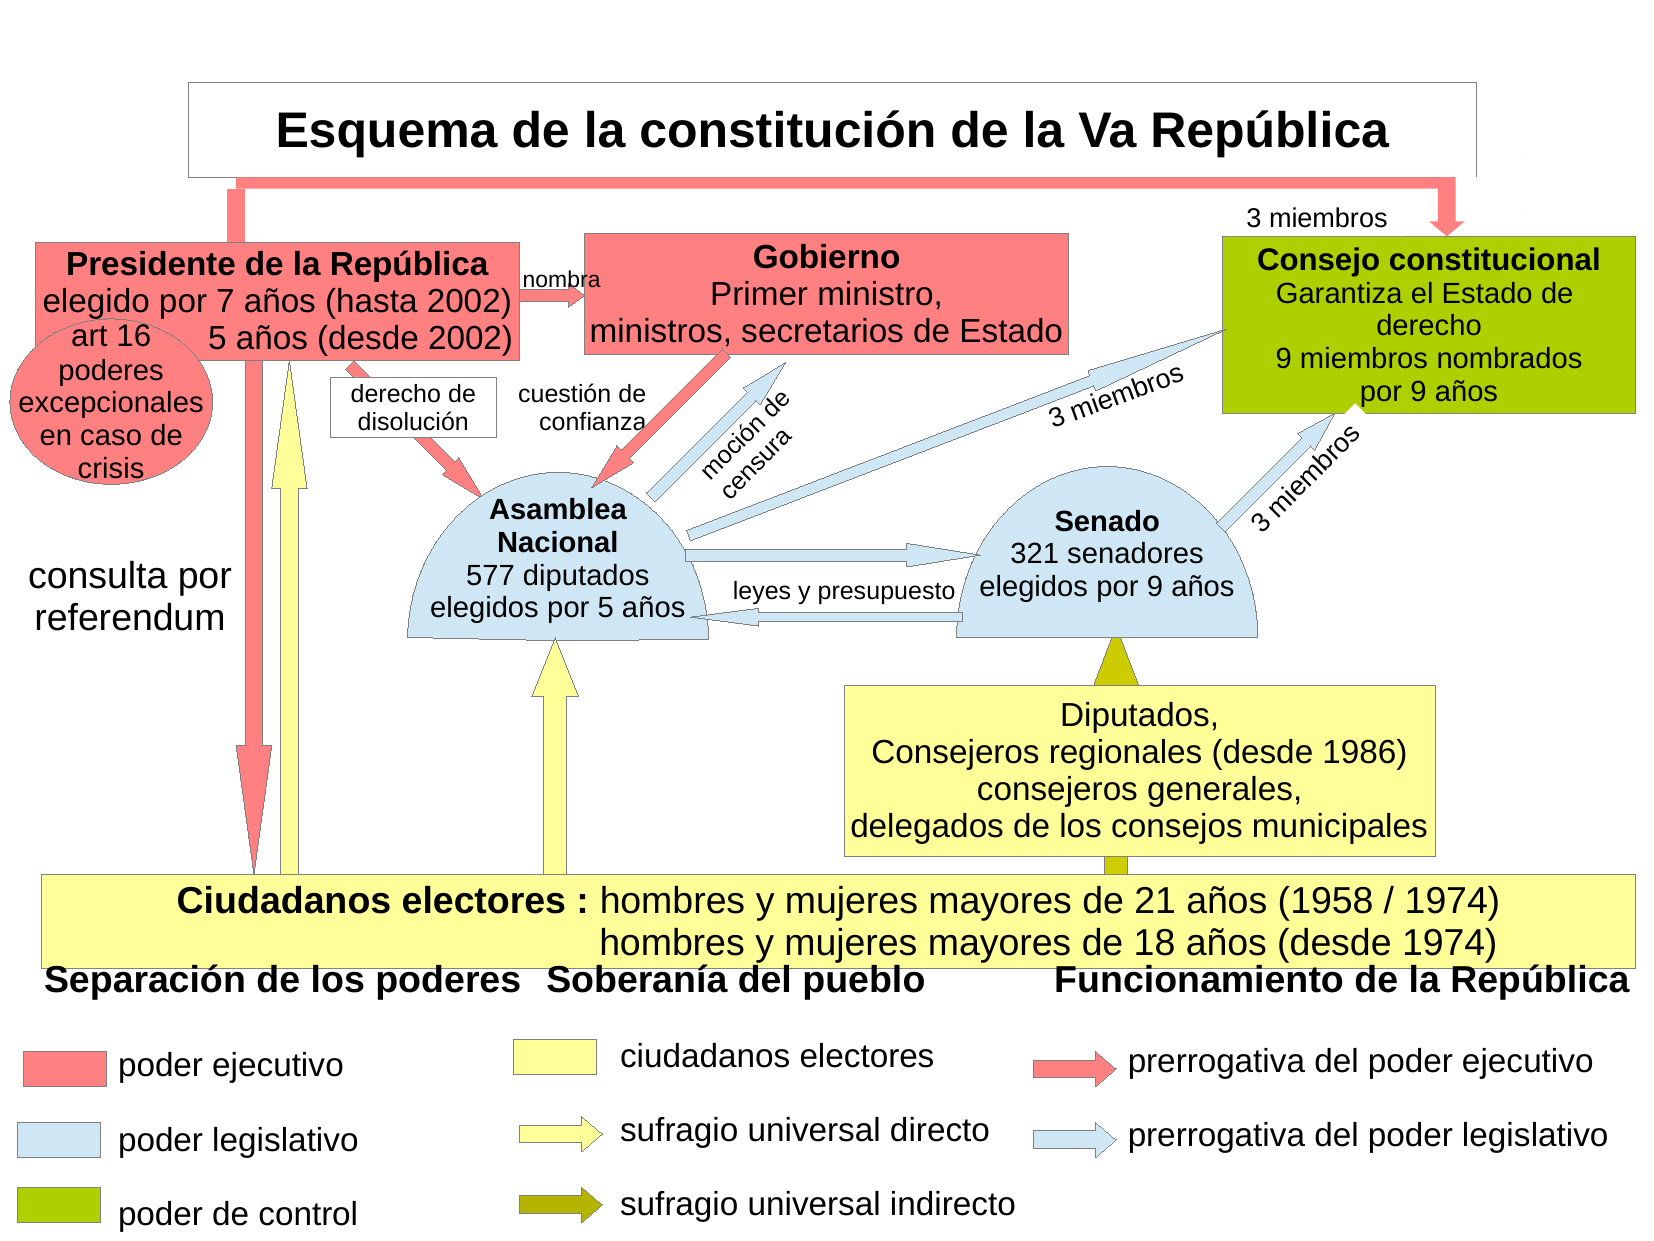

Esquema de la constitución de la Va República
3 miembros
Gobierno
Primer ministro,
ministros, secretarios de Estado
Consejo constitucional
Garantiza el Estado de
derecho
9 miembros nombrados
por 9 años
Presidente de la República
elegido por 7 años (hasta 2002)
 5 años (desde 2002)
nombra
art 16
poderes
excepcionales
en caso de
crisis
3 miembros
derecho de
disolución
cuestión de
confianza
moción de
censura
3 miembros
Senado
321 senadores
elegidos por 9 años
Asamblea
Nacional
577 diputados
elegidos por 5 años
consulta por
referendum
leyes y presupuesto
Diputados,
Consejeros regionales (desde 1986)
consejeros generales,
delegados de los consejos municipales
Ciudadanos electores : hombres y mujeres mayores de 21 años (1958 / 1974)
 hombres y mujeres mayores de 18 años (desde 1974)
Separación de los poderes
	poder ejecutivo
	poder legislativo
 poder de control
Soberanía del pueblo
	ciudadanos electores
	sufragio universal directo
	sufragio universal indirecto
Funcionamiento de la República
	prerrogativa del poder ejecutivo
	prerrogativa del poder legislativo